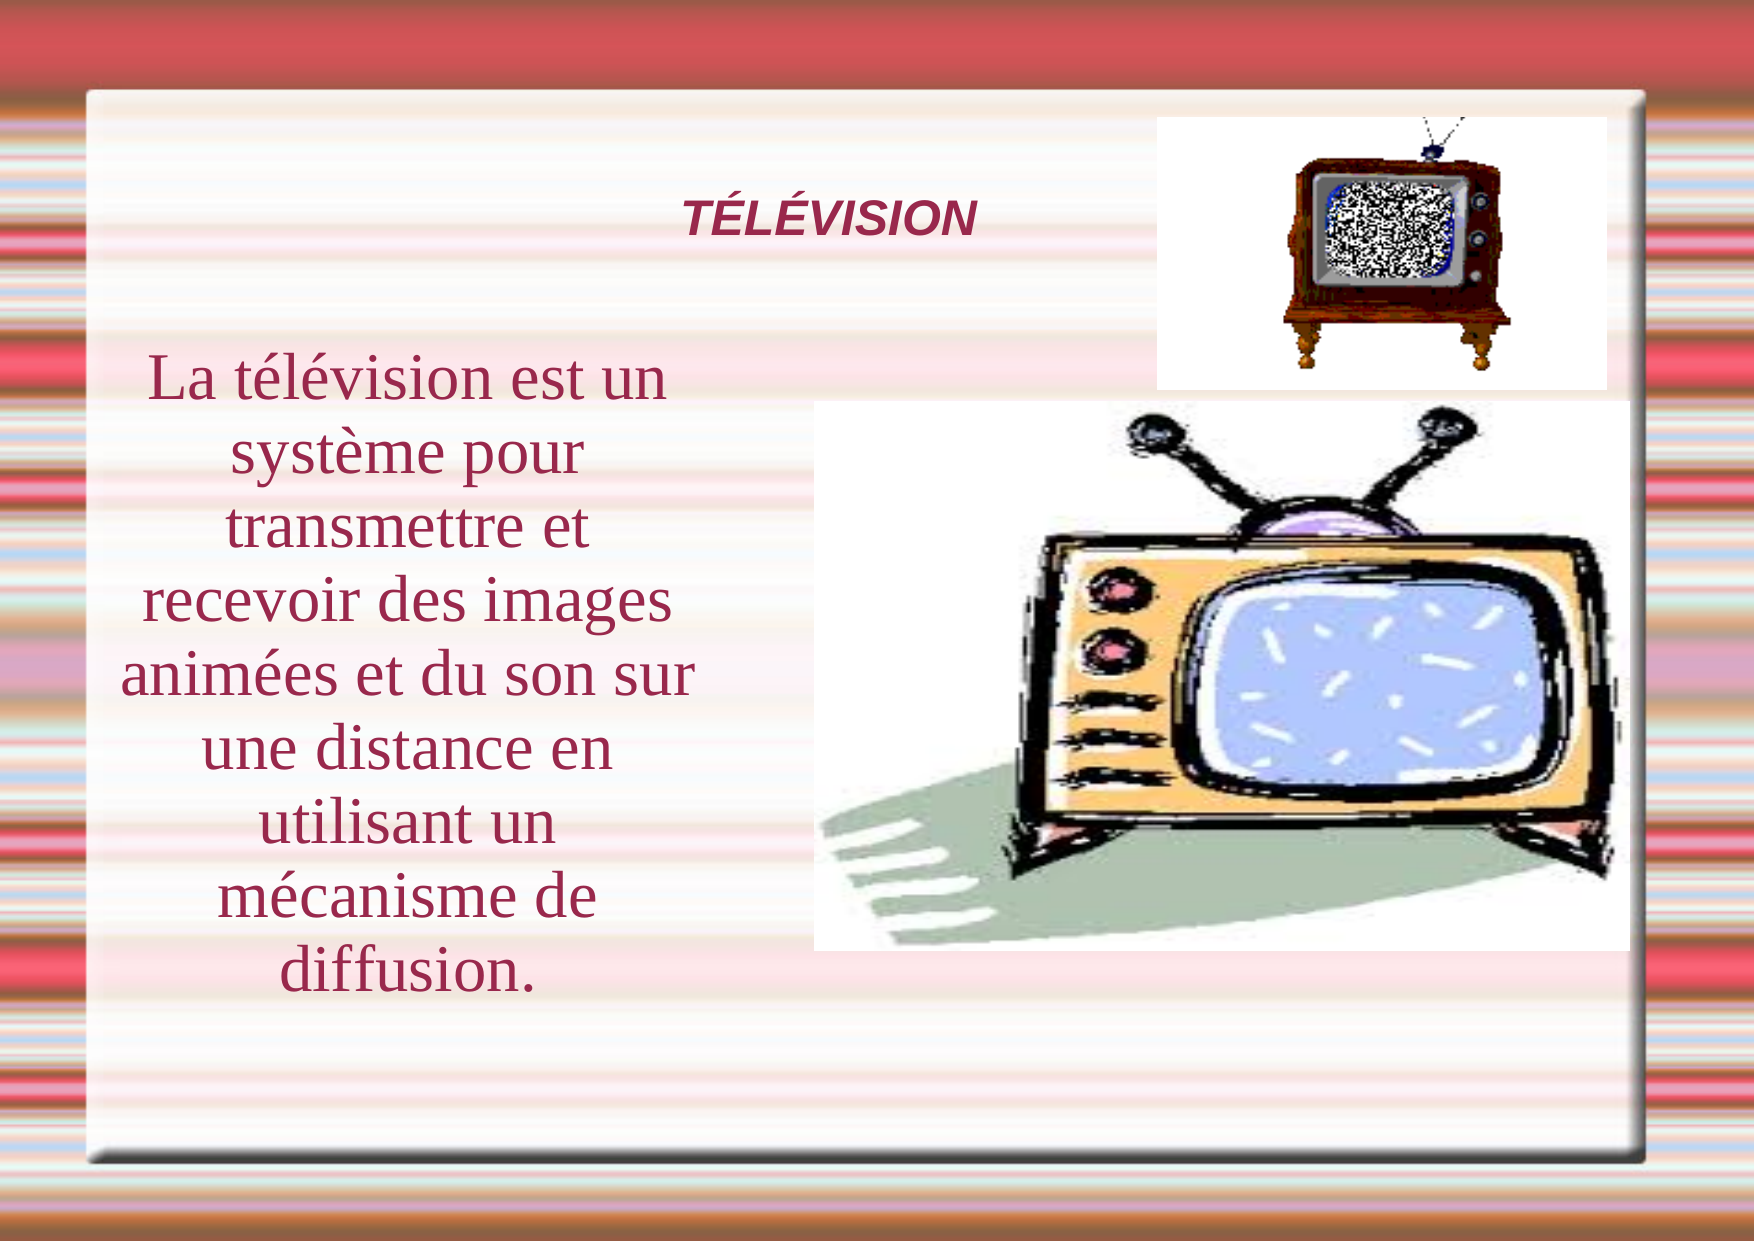

# TÉLÉVISION
La télévision est un système pour transmettre et recevoir des images animées et du son sur une distance en utilisant un mécanisme de diffusion.